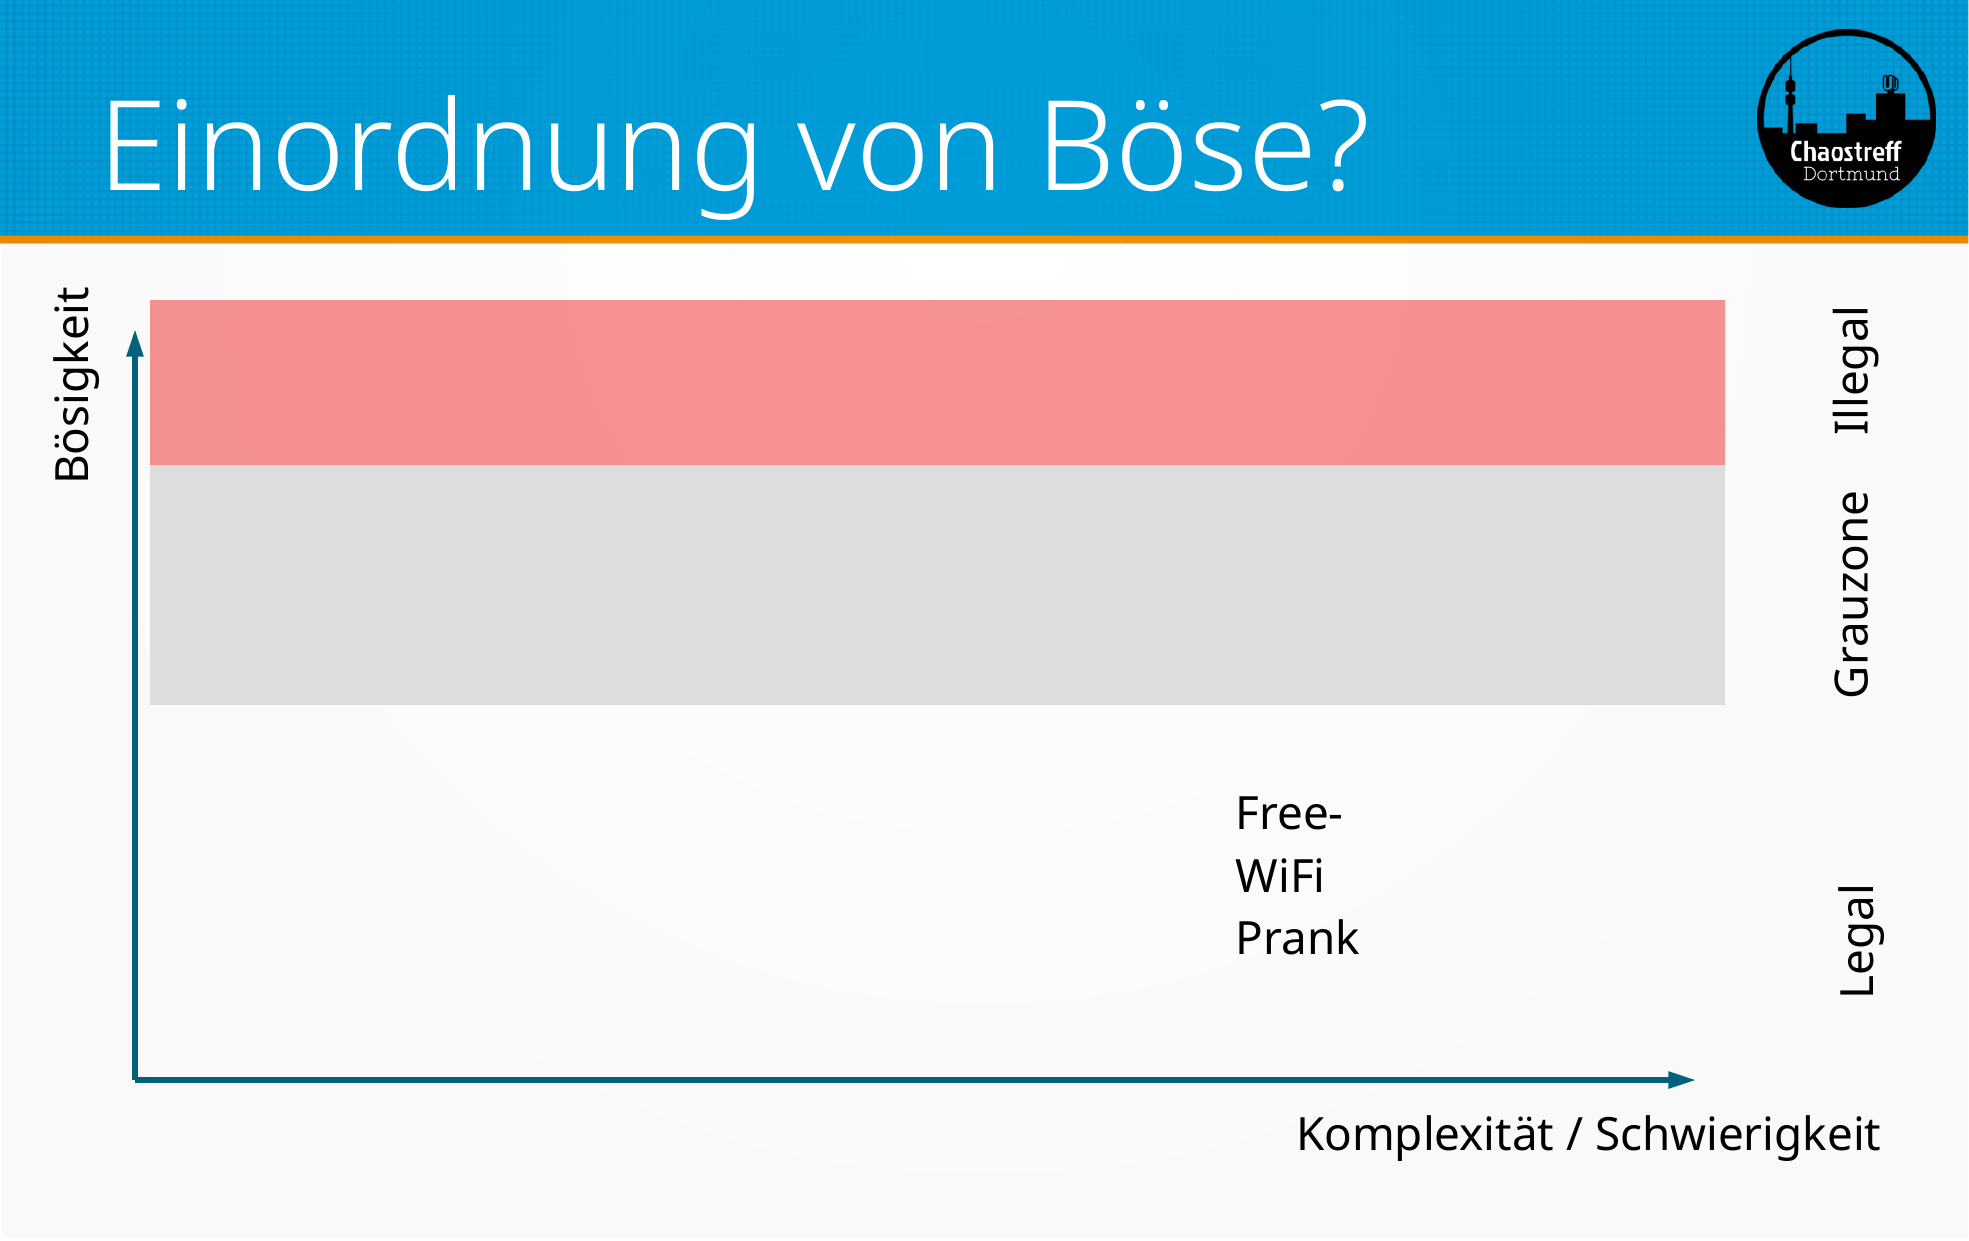

# Einordnung von Böse?
Illegal
Bösigkeit
Grauzone
Free-WiFi Prank
Legal
Komplexität / Schwierigkeit